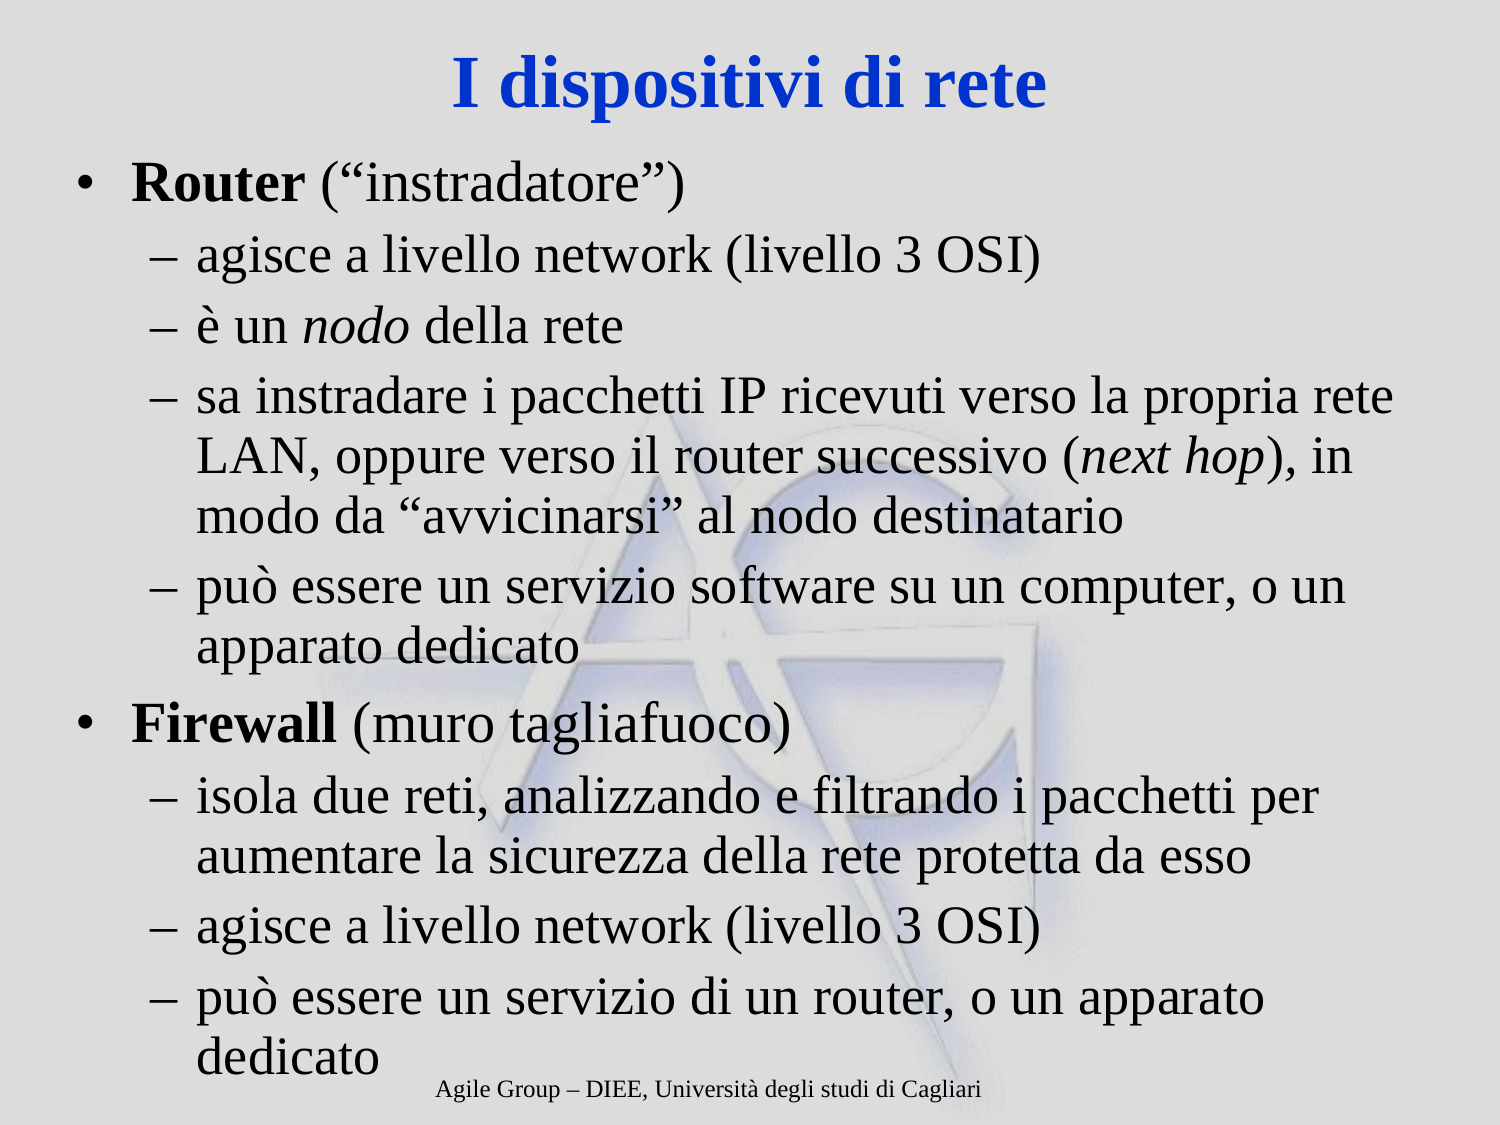

# I dispositivi di rete
Router (“instradatore”)
agisce a livello network (livello 3 OSI)
è un nodo della rete
sa instradare i pacchetti IP ricevuti verso la propria rete LAN, oppure verso il router successivo (next hop), in modo da “avvicinarsi” al nodo destinatario
può essere un servizio software su un computer, o un apparato dedicato
Firewall (muro tagliafuoco)
isola due reti, analizzando e filtrando i pacchetti per aumentare la sicurezza della rete protetta da esso
agisce a livello network (livello 3 OSI)
può essere un servizio di un router, o un apparato dedicato